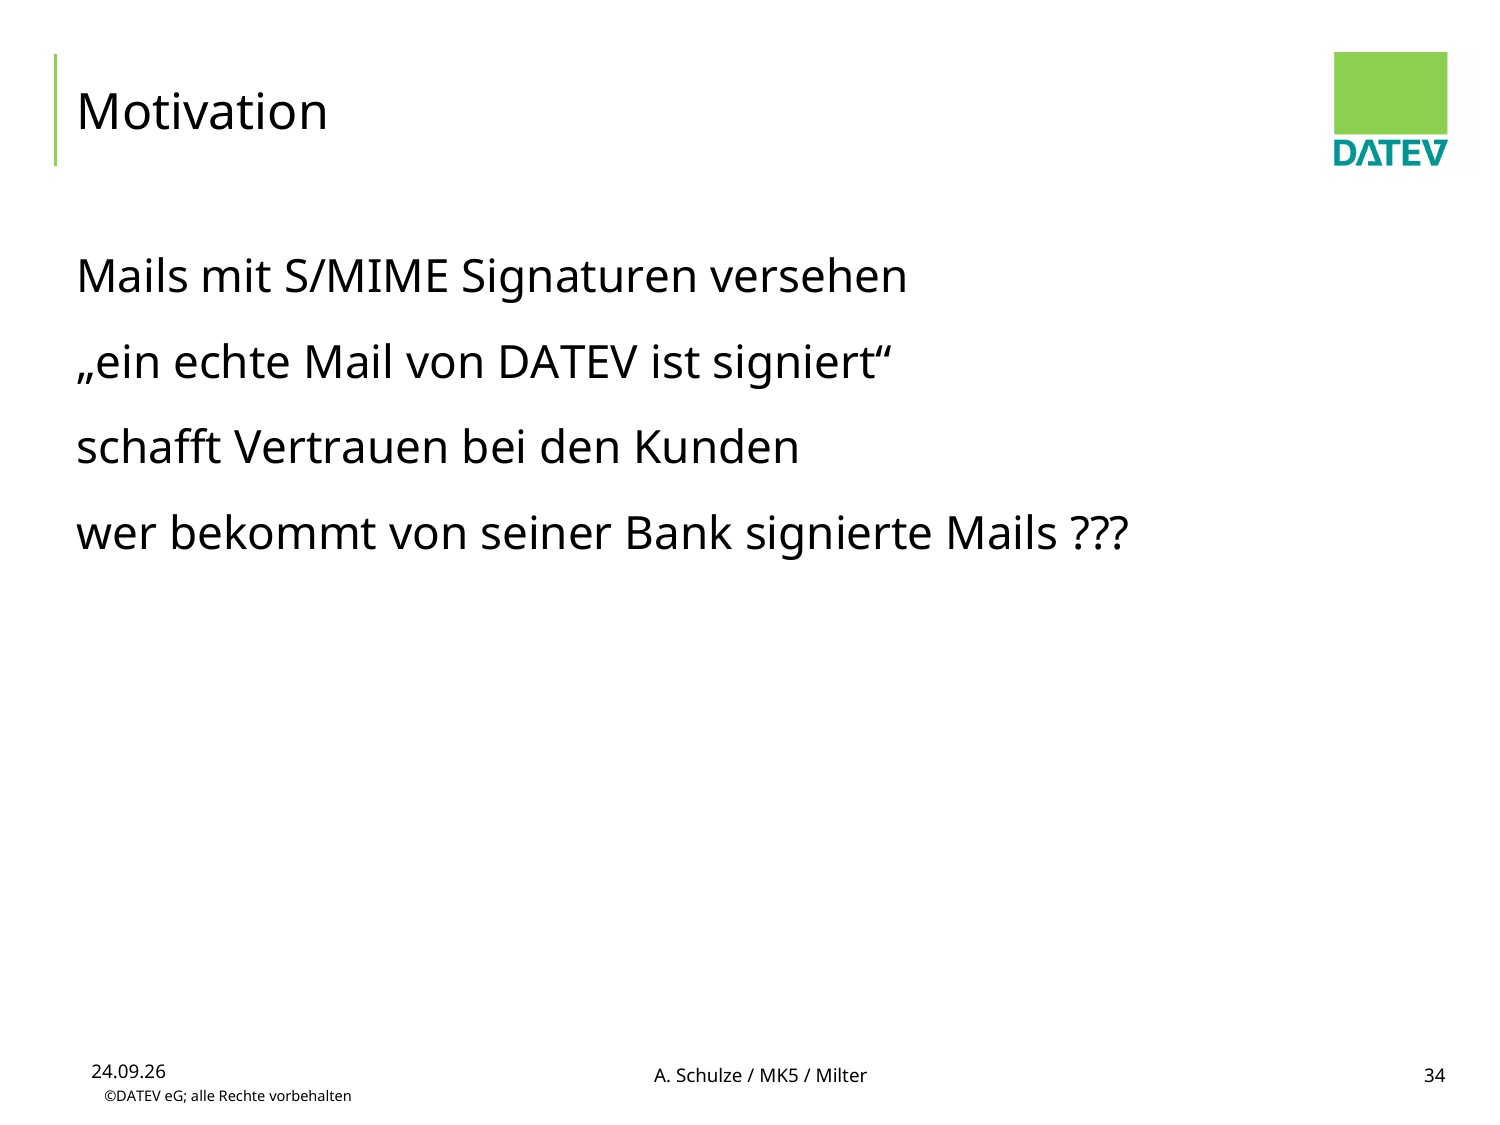

# Motivation
Mails mit S/MIME Signaturen versehen
„ein echte Mail von DATEV ist signiert“
schafft Vertrauen bei den Kunden
wer bekommt von seiner Bank signierte Mails ???
A. Schulze / MK5 / Milter
34